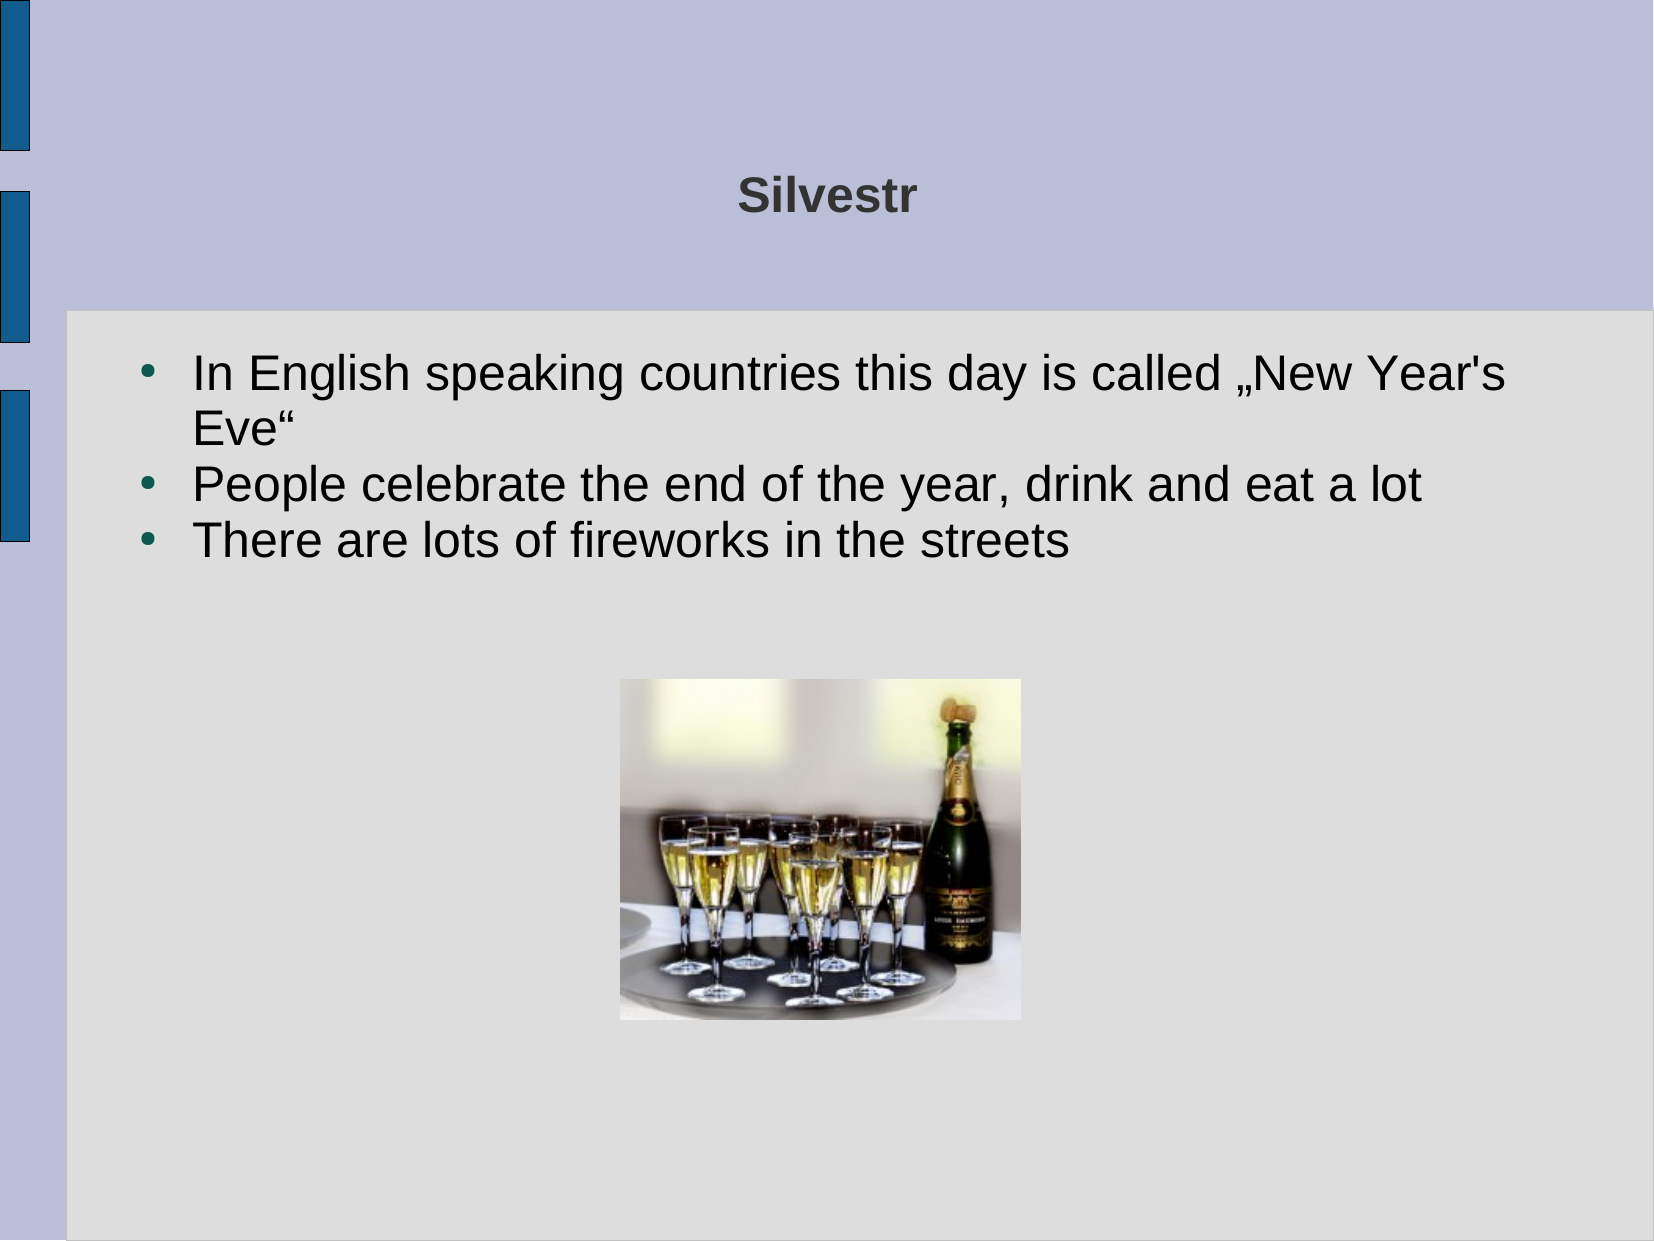

# Silvestr
In English speaking countries this day is called „New Year's Eve“
People celebrate the end of the year, drink and eat a lot
There are lots of fireworks in the streets